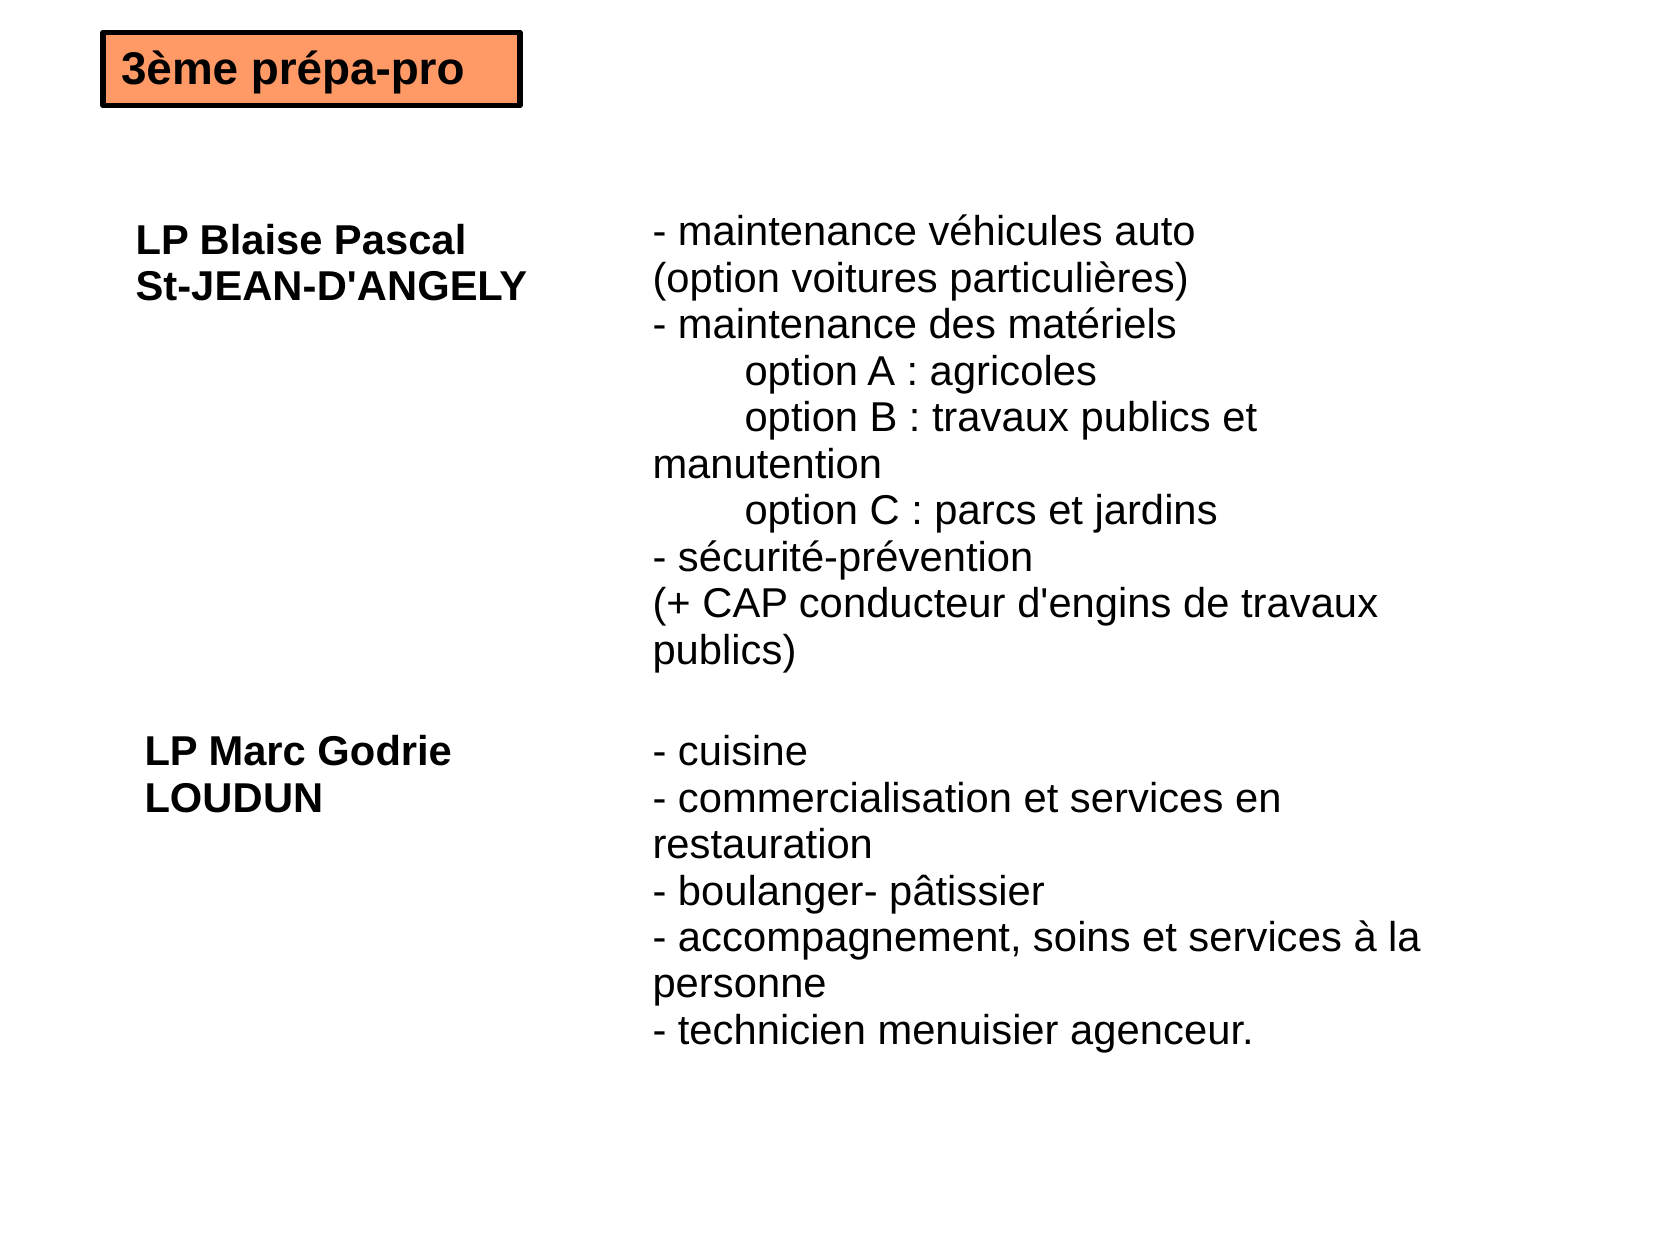

3ème prépa-pro
- maintenance véhicules auto
(option voitures particulières)
- maintenance des matériels
 option A : agricoles
 option B : travaux publics et manutention
 option C : parcs et jardins
- sécurité-prévention
(+ CAP conducteur d'engins de travaux publics)
LP Blaise Pascal
St-JEAN-D'ANGELY
LP Marc Godrie
LOUDUN
- cuisine
- commercialisation et services en restauration
- boulanger- pâtissier
- accompagnement, soins et services à la personne
- technicien menuisier agenceur.